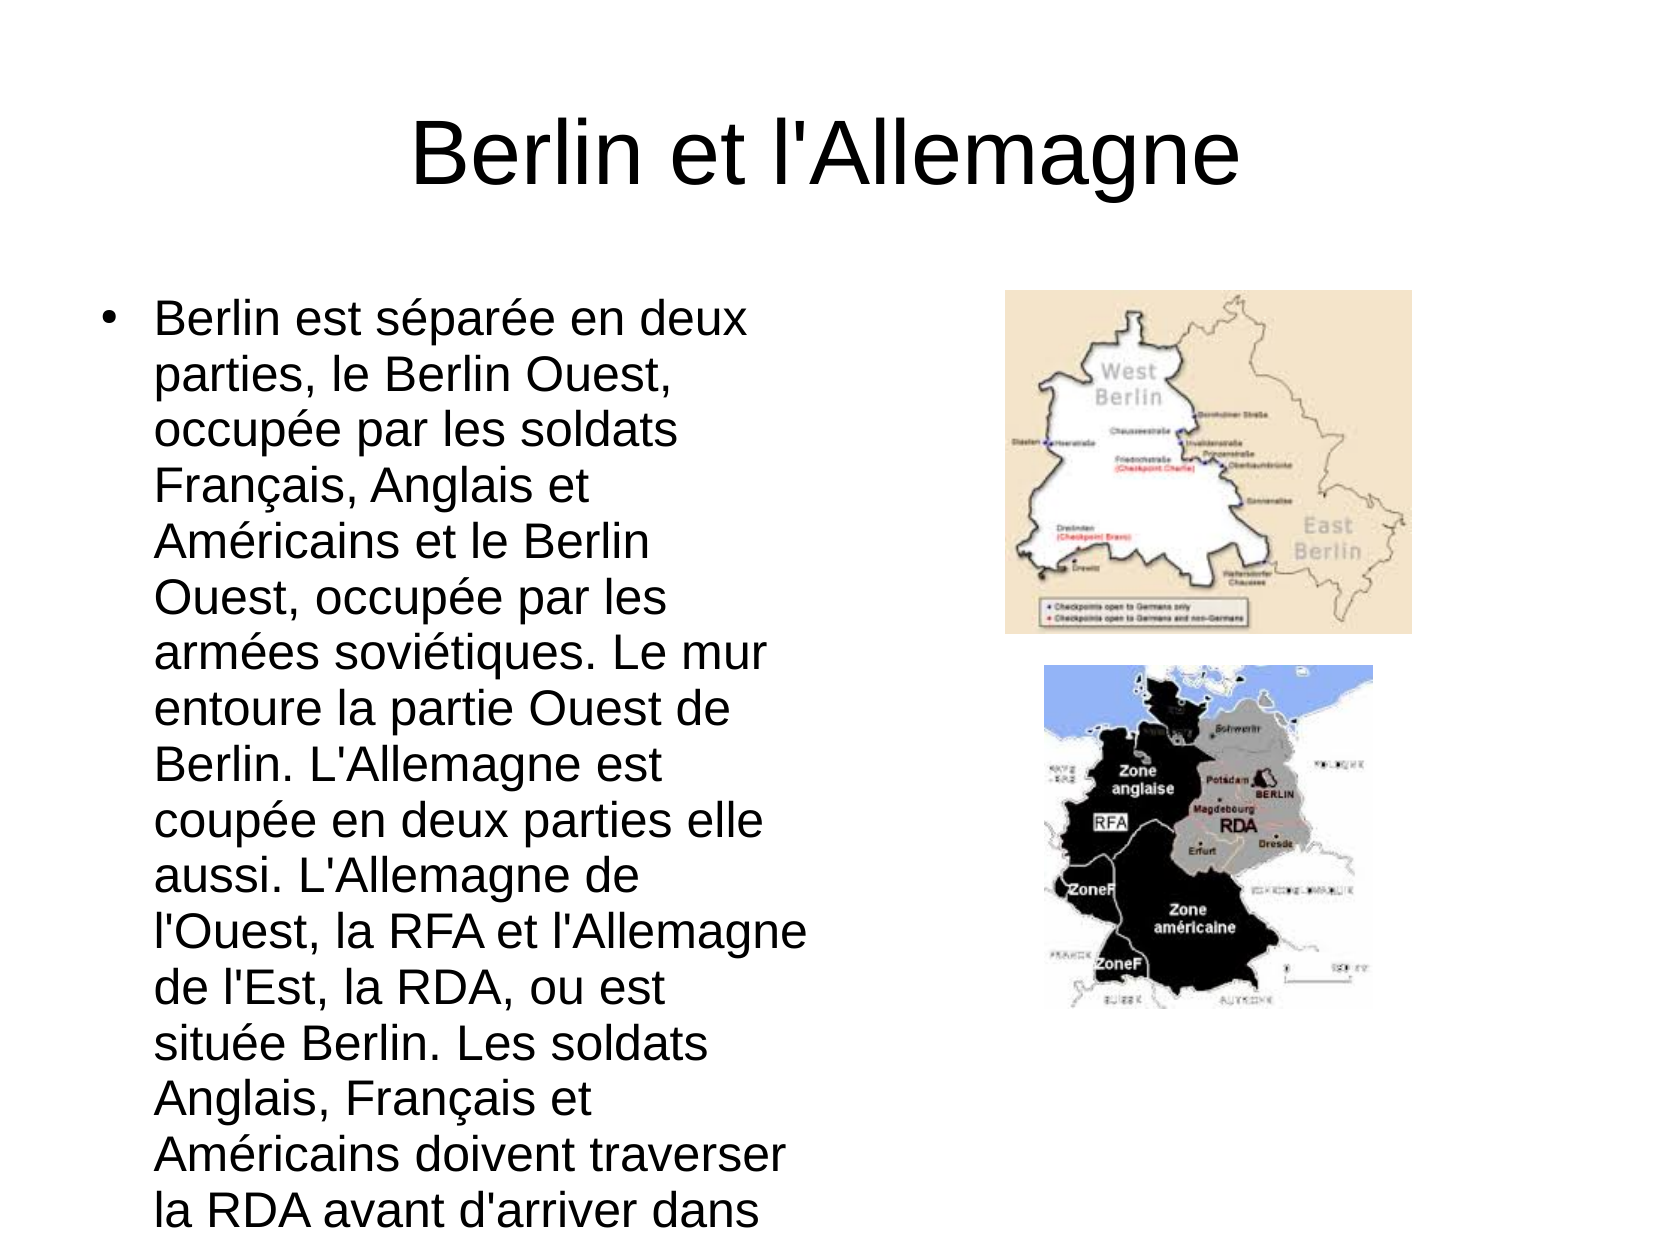

# Berlin et l'Allemagne
Berlin est séparée en deux parties, le Berlin Ouest, occupée par les soldats Français, Anglais et Américains et le Berlin Ouest, occupée par les armées soviétiques. Le mur entoure la partie Ouest de Berlin. L'Allemagne est coupée en deux parties elle aussi. L'Allemagne de l'Ouest, la RFA et l'Allemagne de l'Est, la RDA, ou est située Berlin. Les soldats Anglais, Français et Américains doivent traverser la RDA avant d'arriver dans la partie Ouest de Berlin. Source : ac-grenoble.fr et fr.vikidia.org